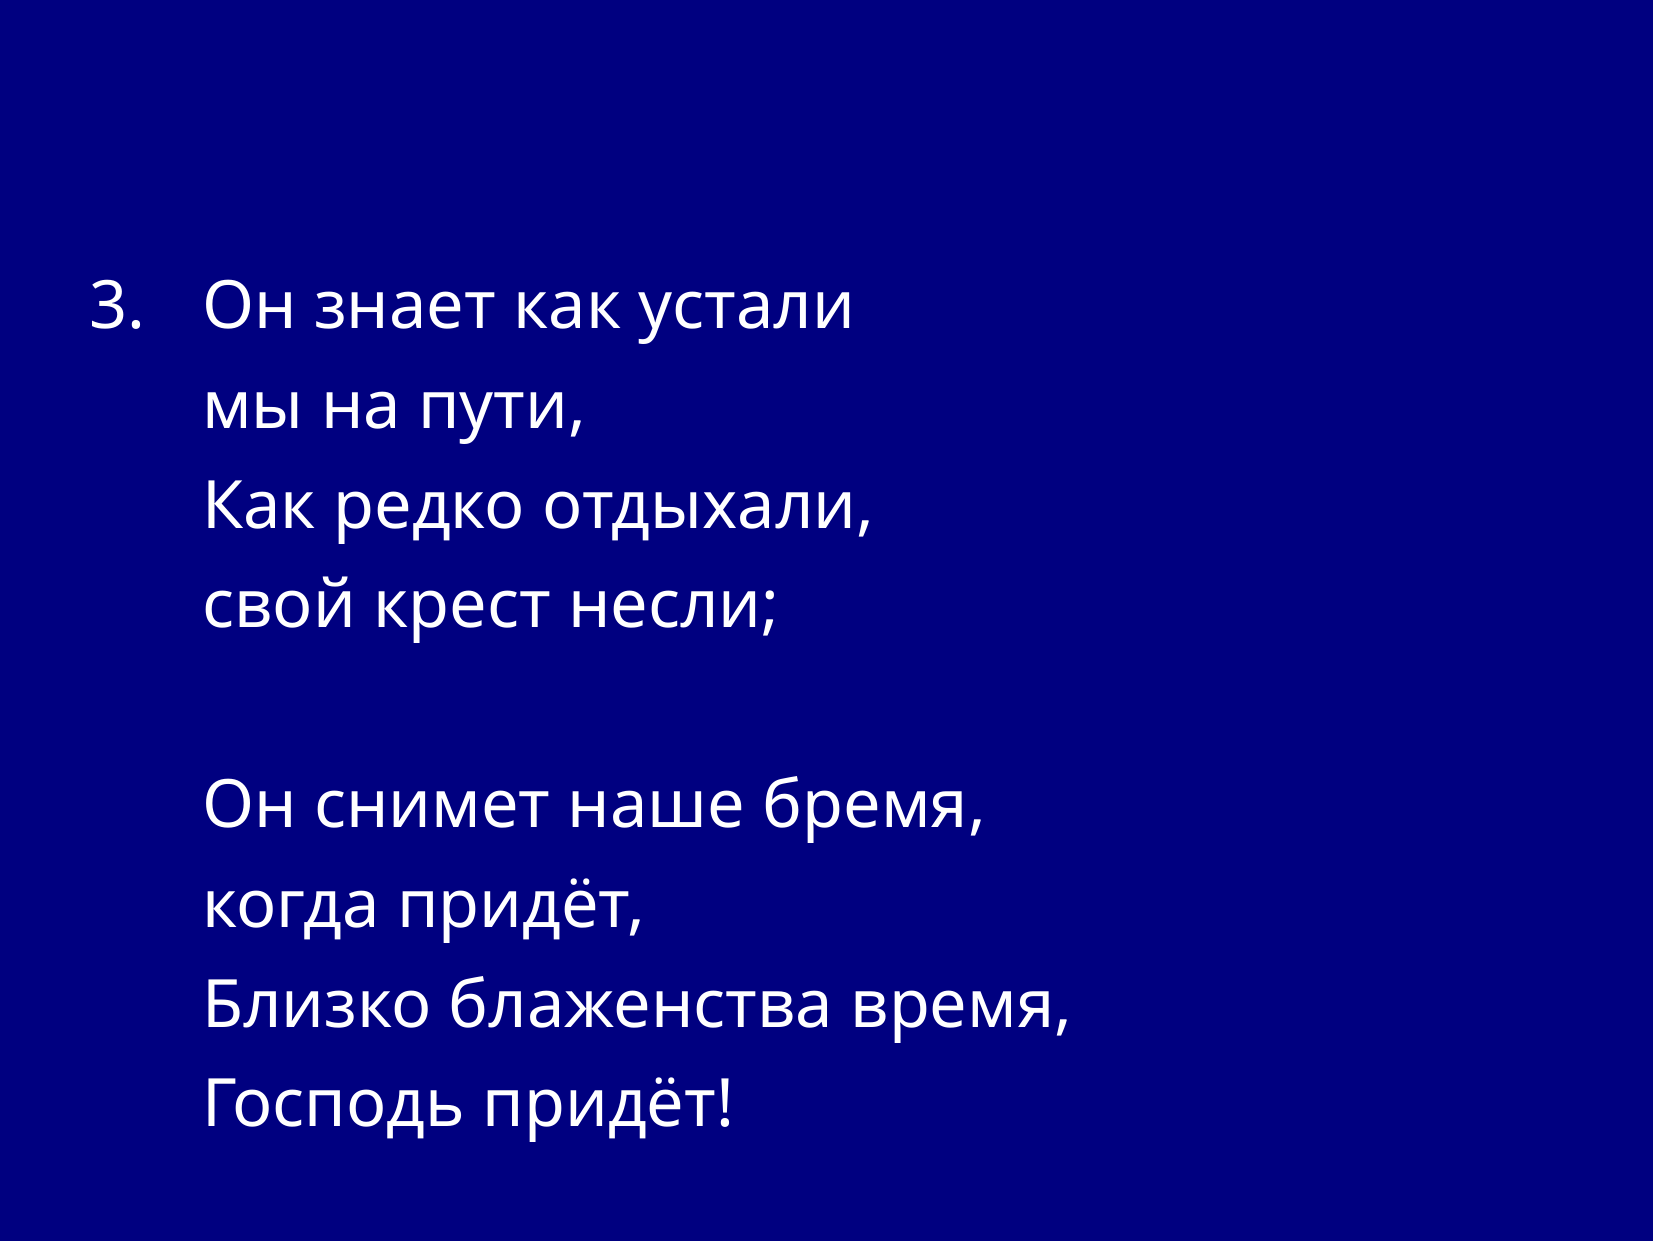

3.	Он знает как устали
	мы на пути,
	Как редко отдыхали,
	свой крест несли;
	Он снимет наше бремя,
	когда придёт,
	Близко блаженства время,
	Господь придёт!